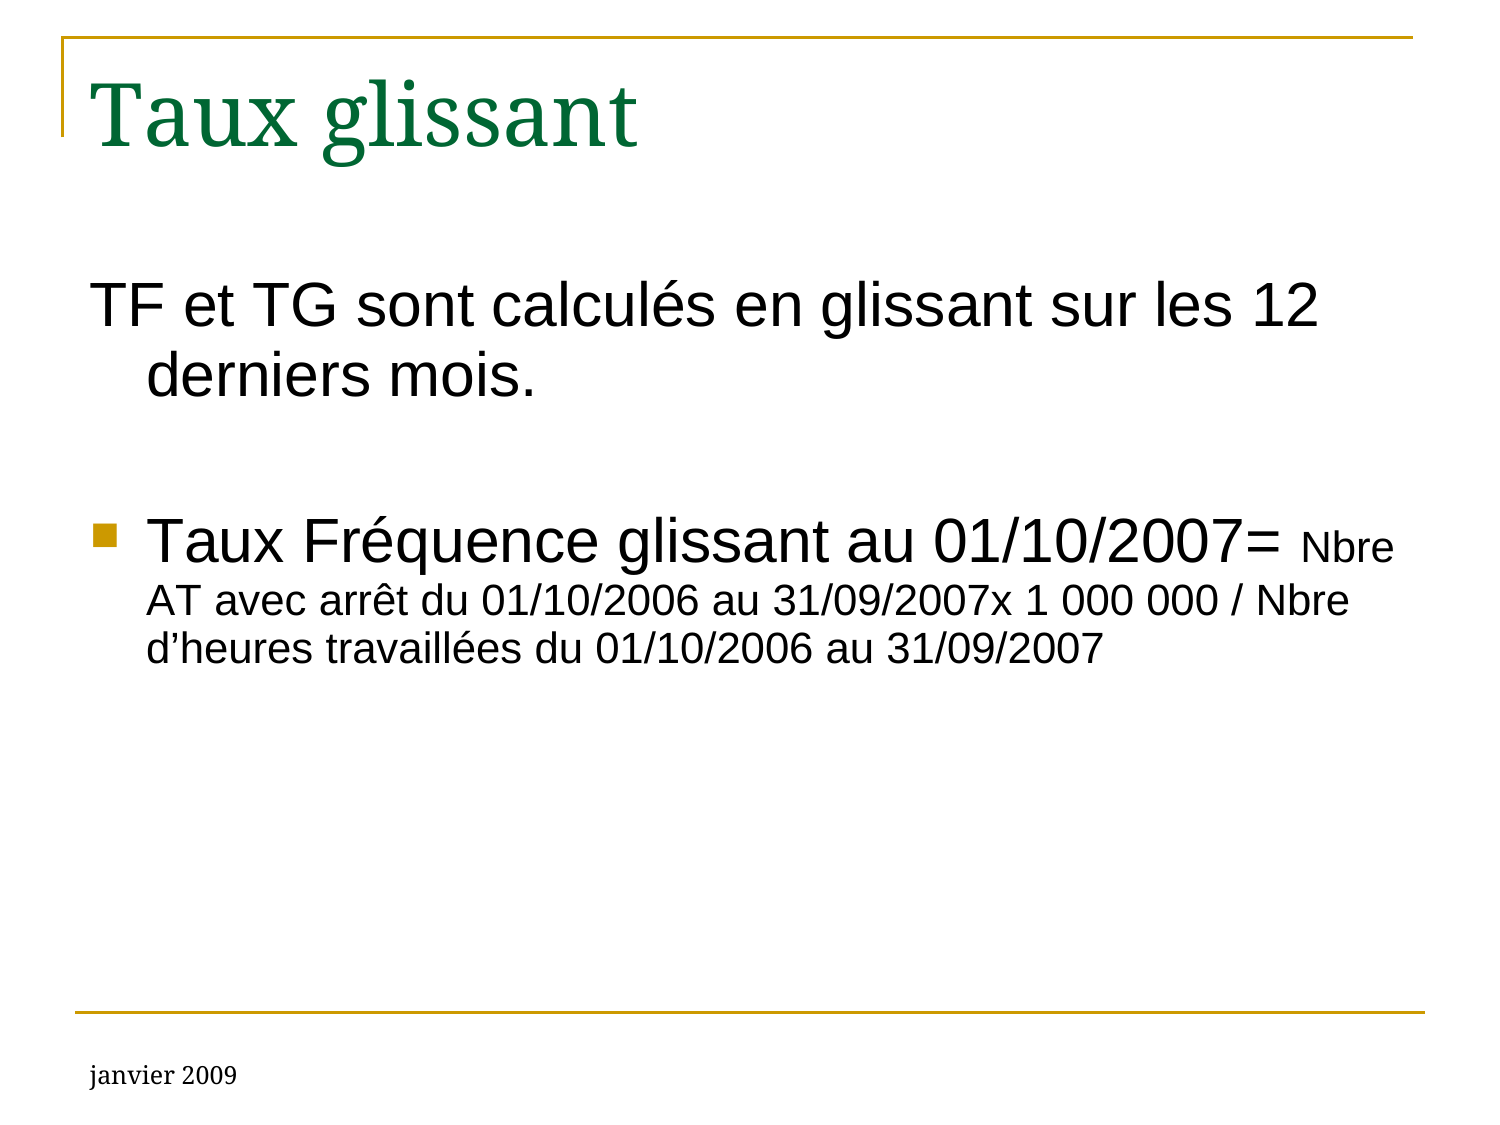

# Taux glissant
TF et TG sont calculés en glissant sur les 12 derniers mois.
Taux Fréquence glissant au 01/10/2007= Nbre AT avec arrêt du 01/10/2006 au 31/09/2007x 1 000 000 / Nbre d’heures travaillées du 01/10/2006 au 31/09/2007
janvier 2009